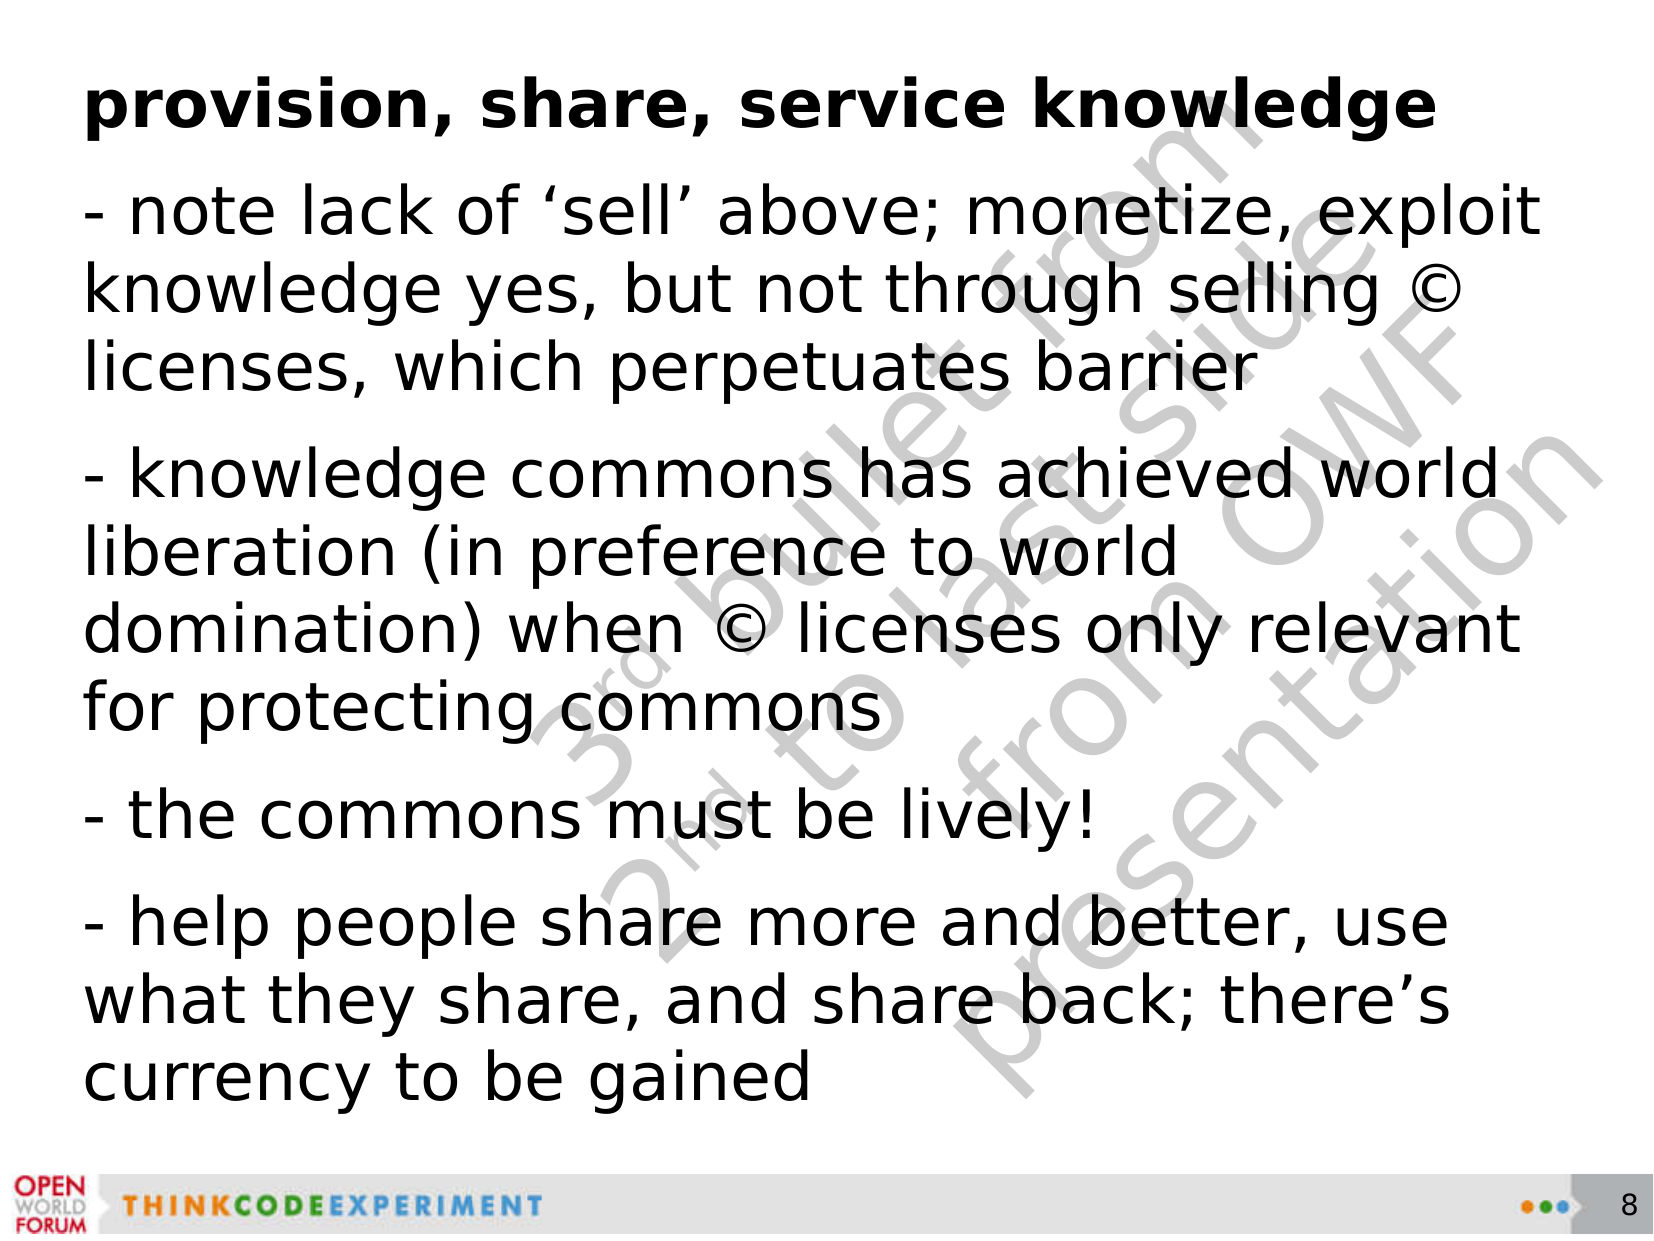

# provision, share, service knowledge
- note lack of ‘sell’ above; monetize, exploit knowledge yes, but not through selling © licenses, which perpetuates barrier
- knowledge commons has achieved world liberation (in preference to world domination) when © licenses only relevant for protecting commons
- the commons must be lively!
- help people share more and better, use what they share, and share back; there’s currency to be gained
3rd bullet from
2nd to last slide
from OWF
presentation